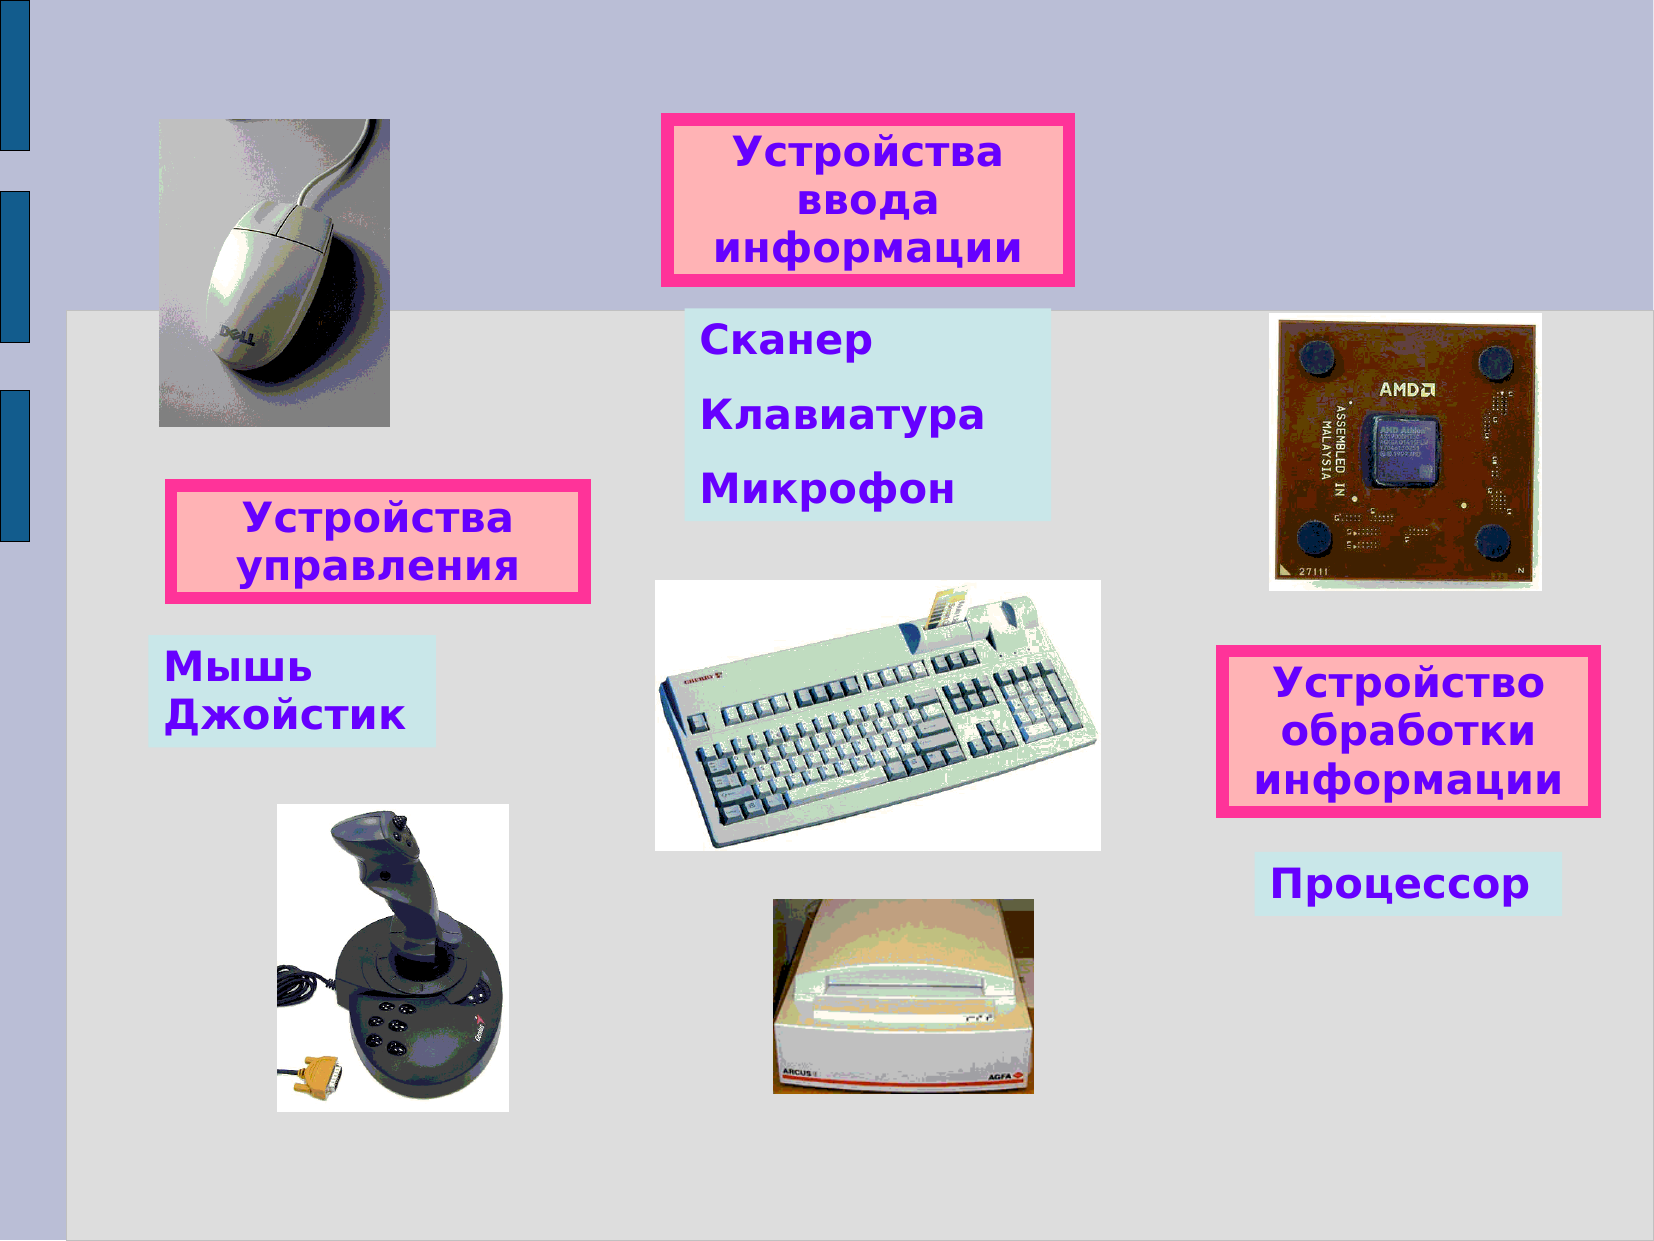

Устройства ввода информации
Сканер
Клавиатура
Микрофон
Устройства управления
Мышь
Джойстик
Устройство обработки информации
Процессор